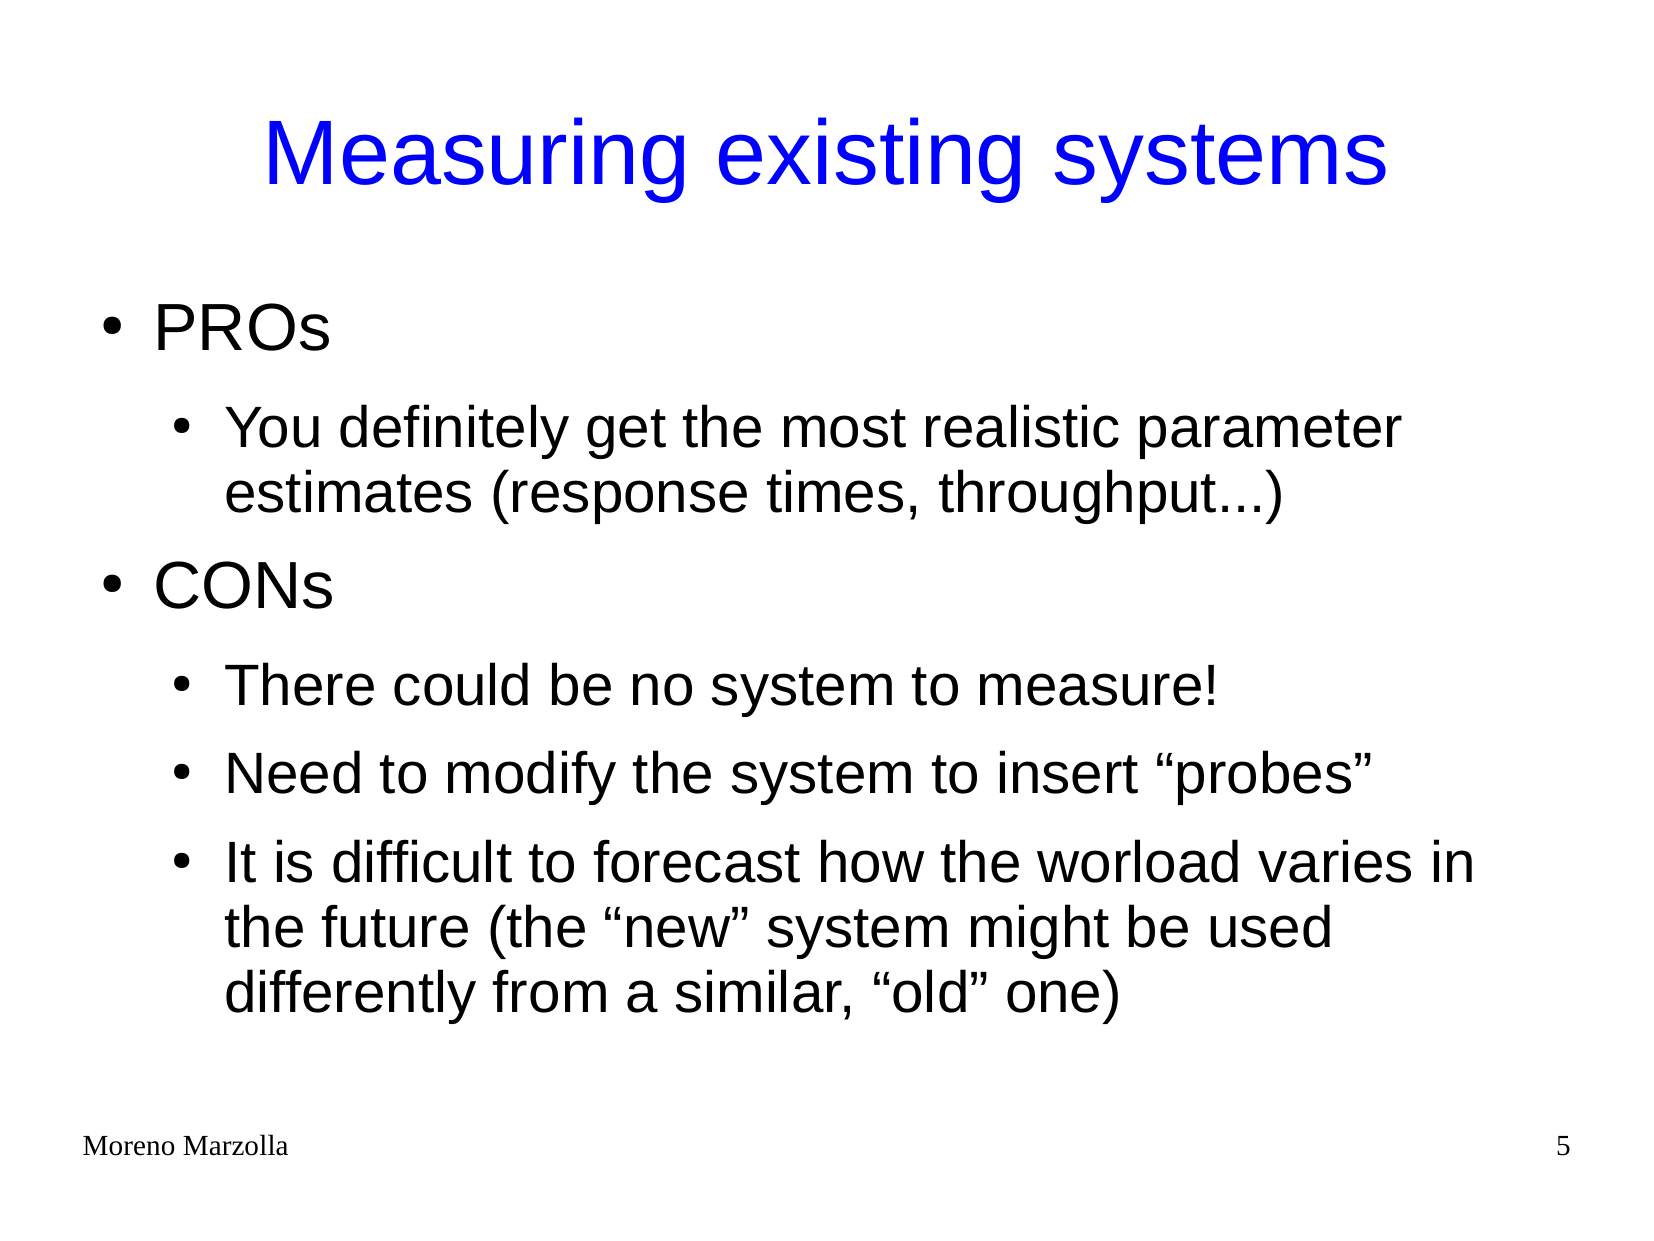

# Measuring existing systems
PROs
You definitely get the most realistic parameter estimates (response times, throughput...)
CONs
There could be no system to measure!
Need to modify the system to insert “probes”
It is difficult to forecast how the worload varies in the future (the “new” system might be used differently from a similar, “old” one)
Moreno Marzolla
5